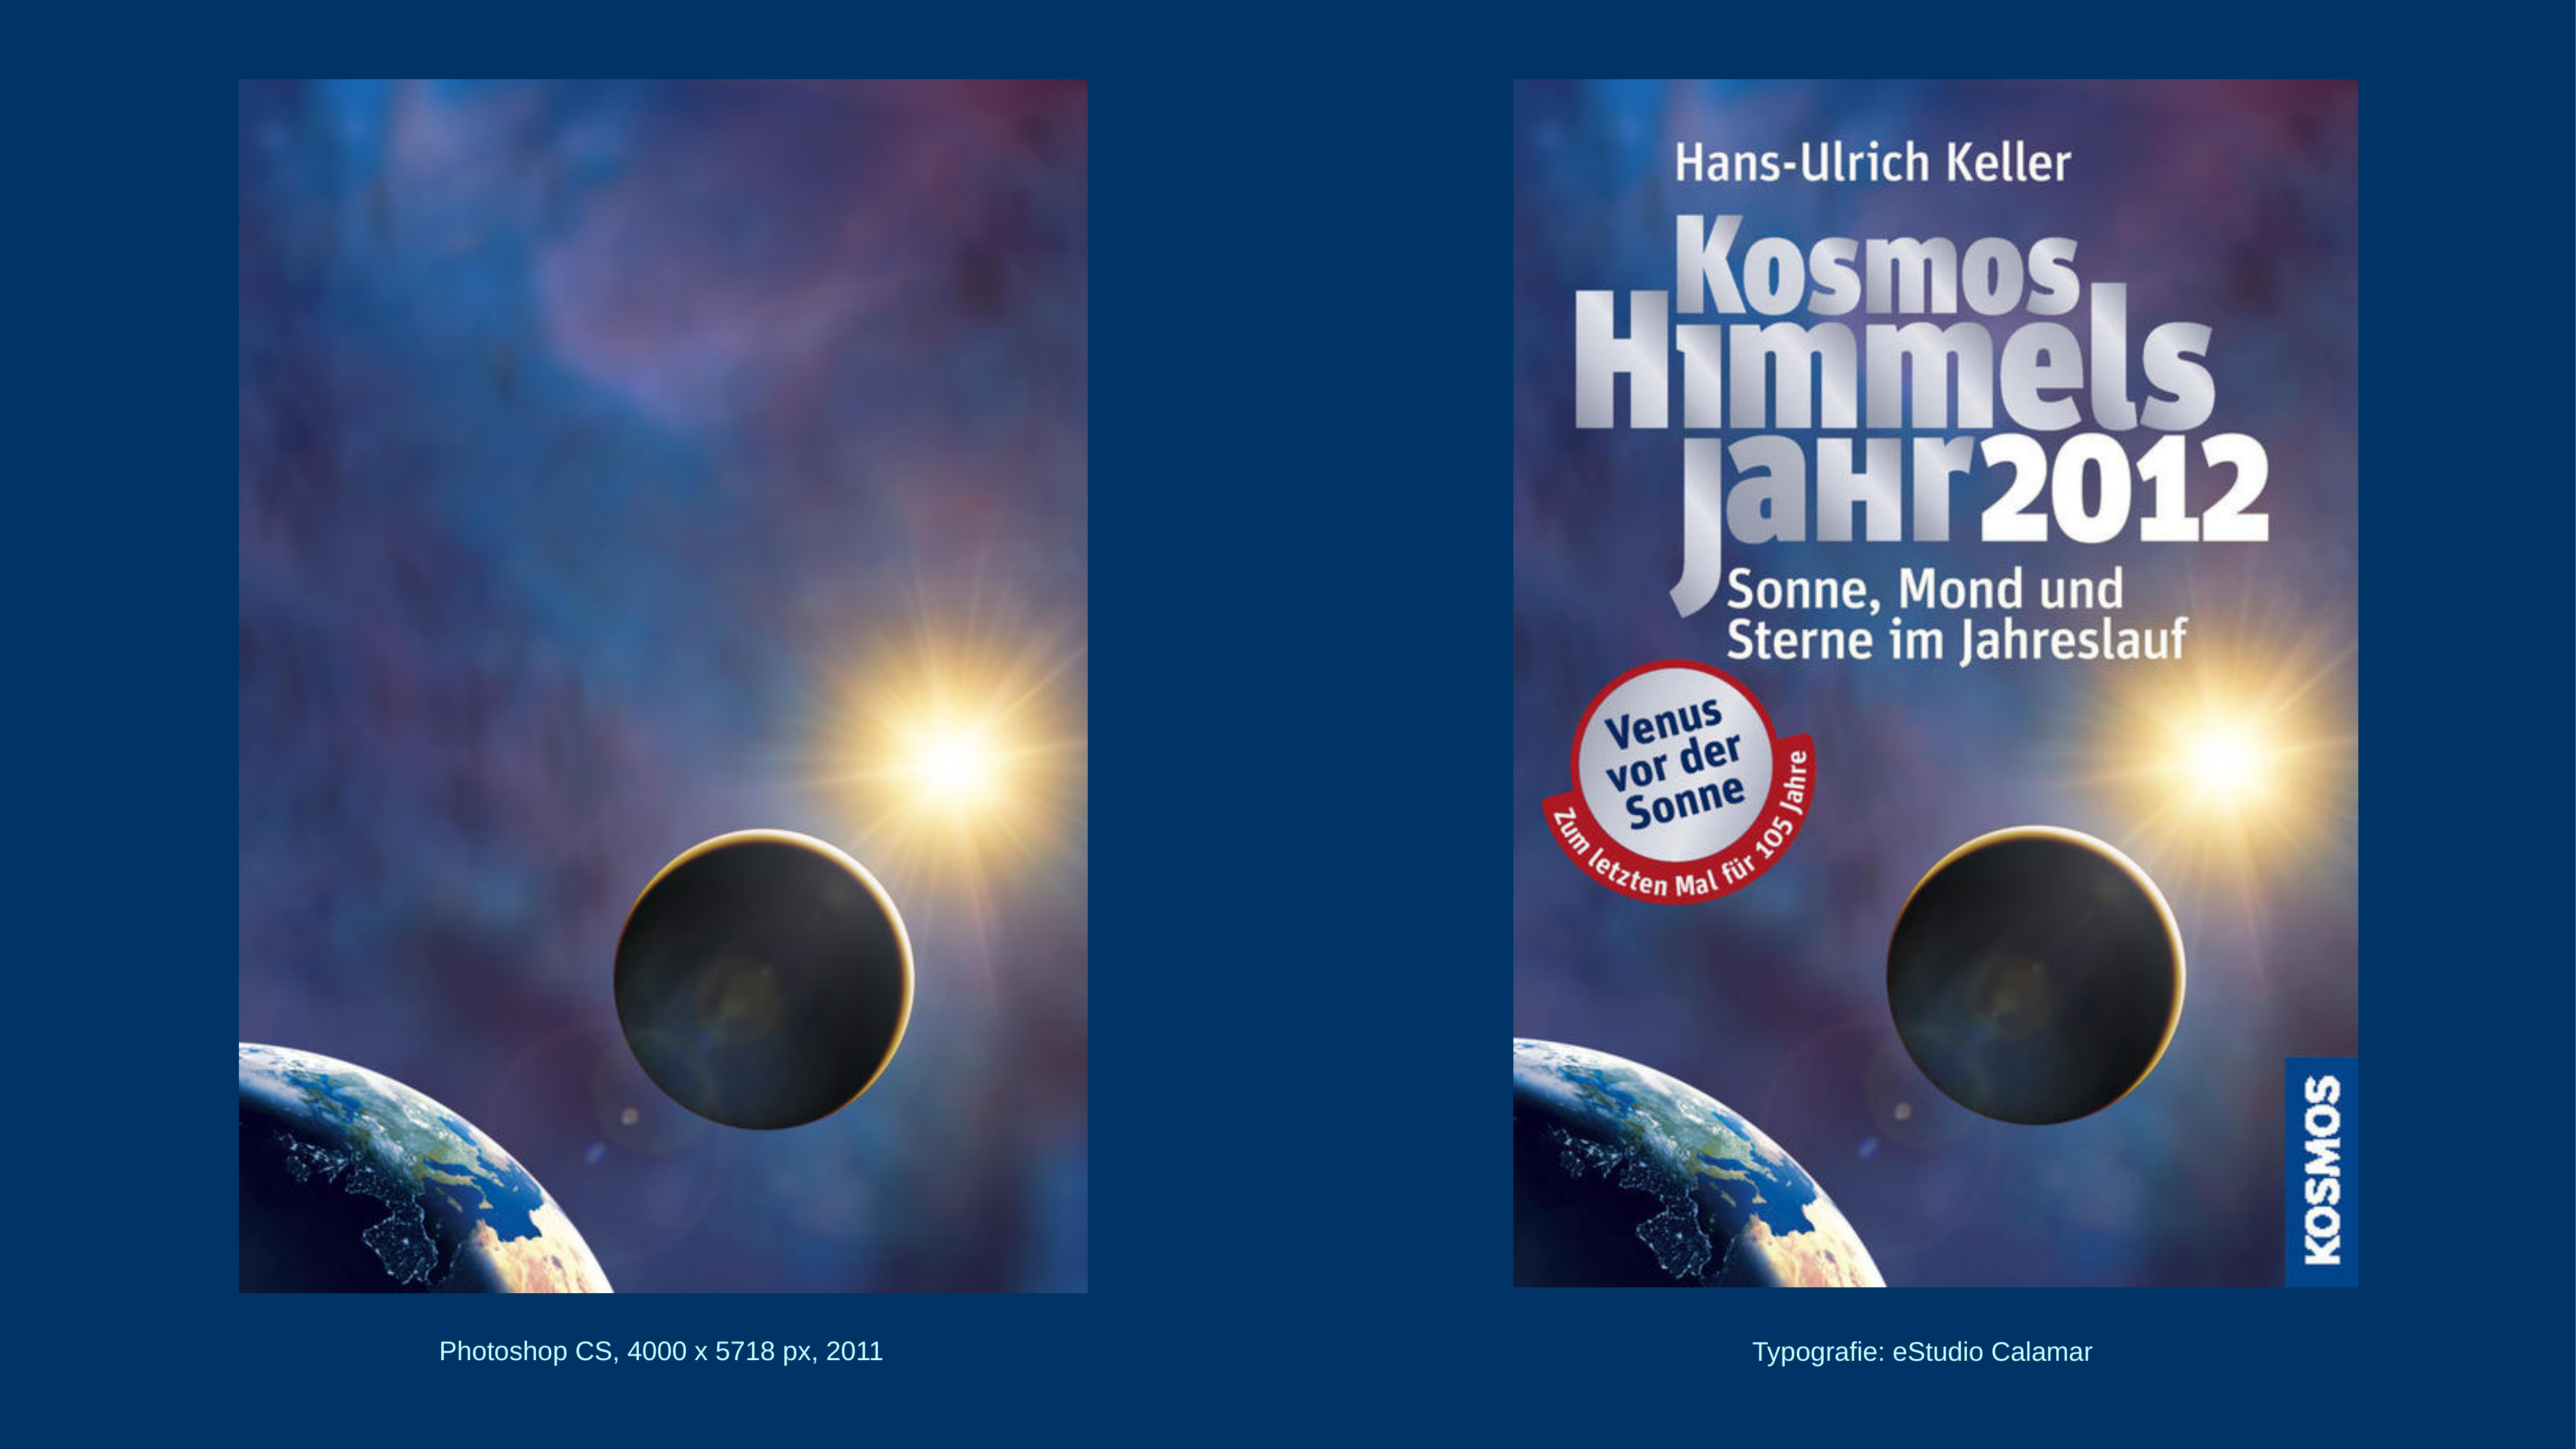

Photoshop CS, 4000 x 5718 px, 2011
Typografie: eStudio Calamar